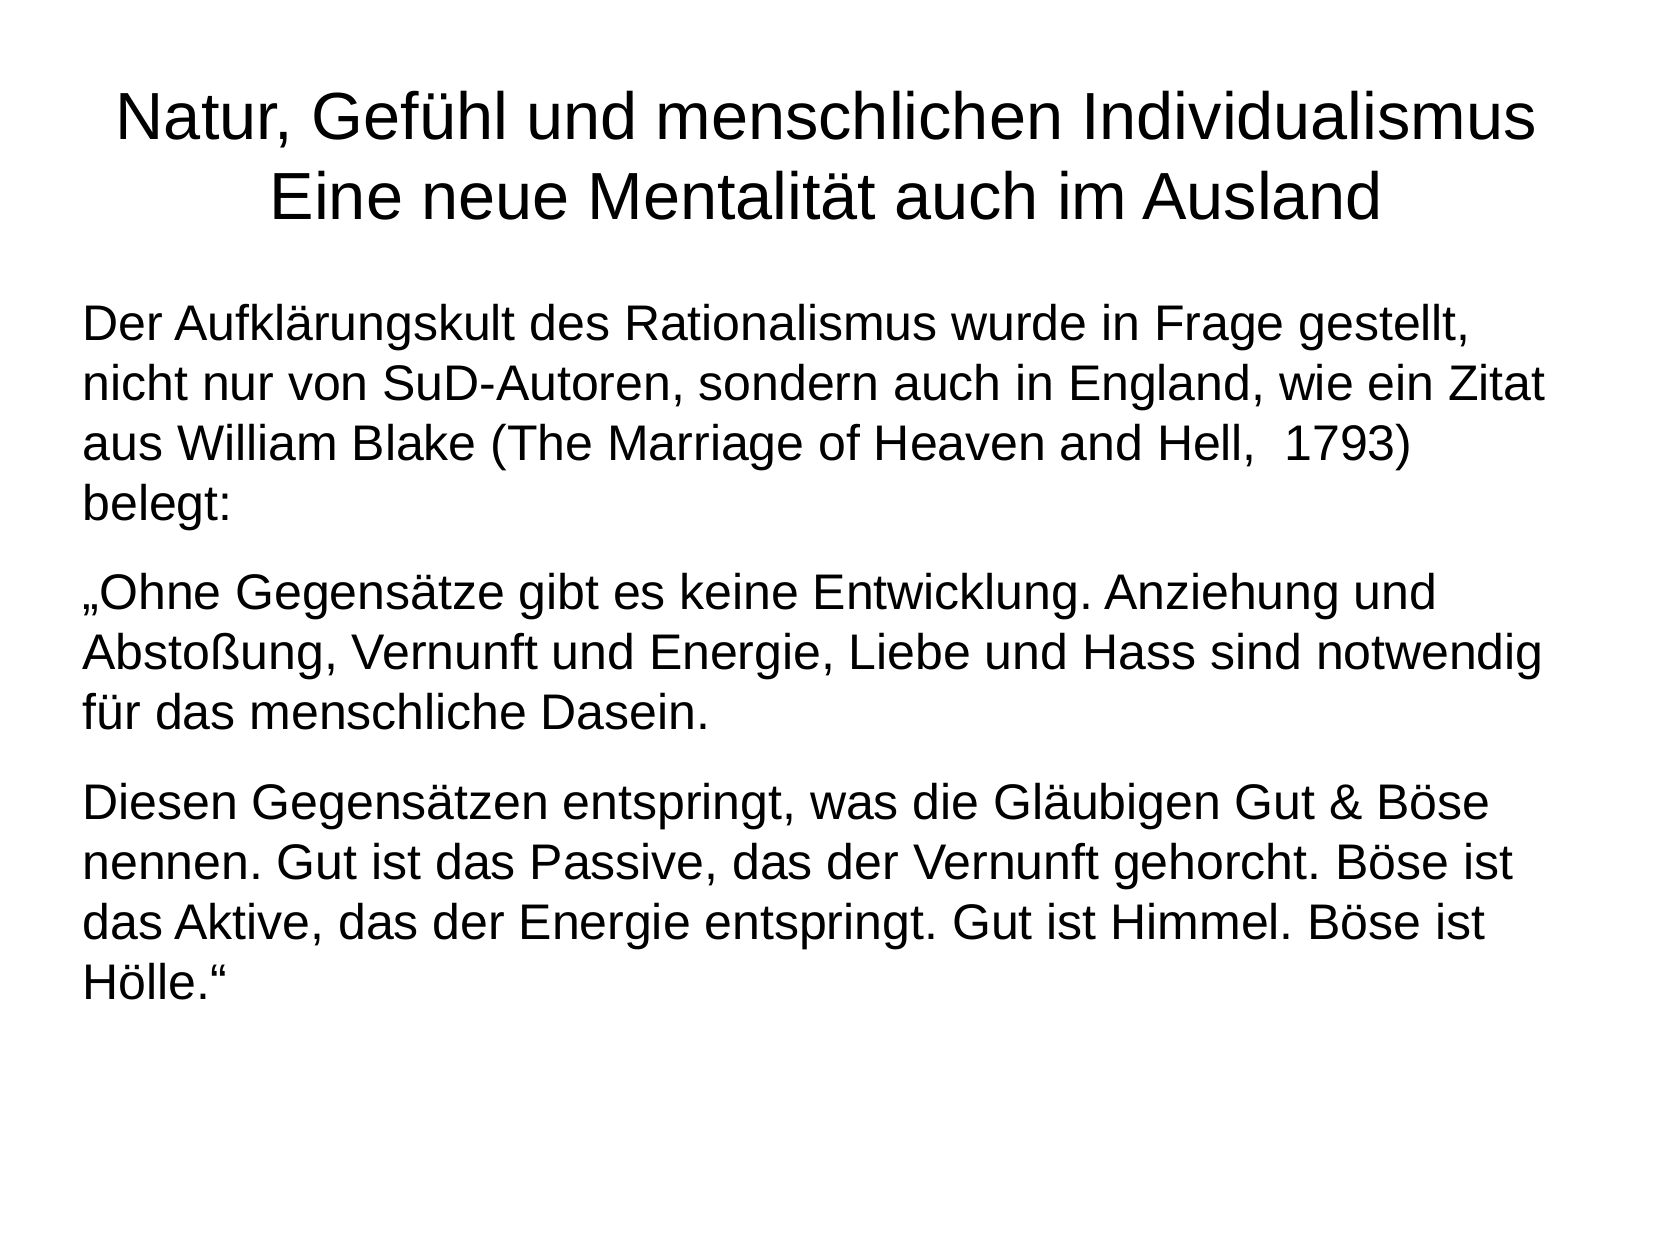

# Natur, Gefühl und menschlichen Individualismus Eine neue Mentalität auch im Ausland
Der Aufklärungskult des Rationalismus wurde in Frage gestellt, nicht nur von SuD-Autoren, sondern auch in England, wie ein Zitat aus William Blake (The Marriage of Heaven and Hell, 1793) belegt:
„Ohne Gegensätze gibt es keine Entwicklung. Anziehung und Abstoßung, Vernunft und Energie, Liebe und Hass sind notwendig für das menschliche Dasein.
Diesen Gegensätzen entspringt, was die Gläubigen Gut & Böse nennen. Gut ist das Passive, das der Vernunft gehorcht. Böse ist das Aktive, das der Energie entspringt. Gut ist Himmel. Böse ist Hölle.“